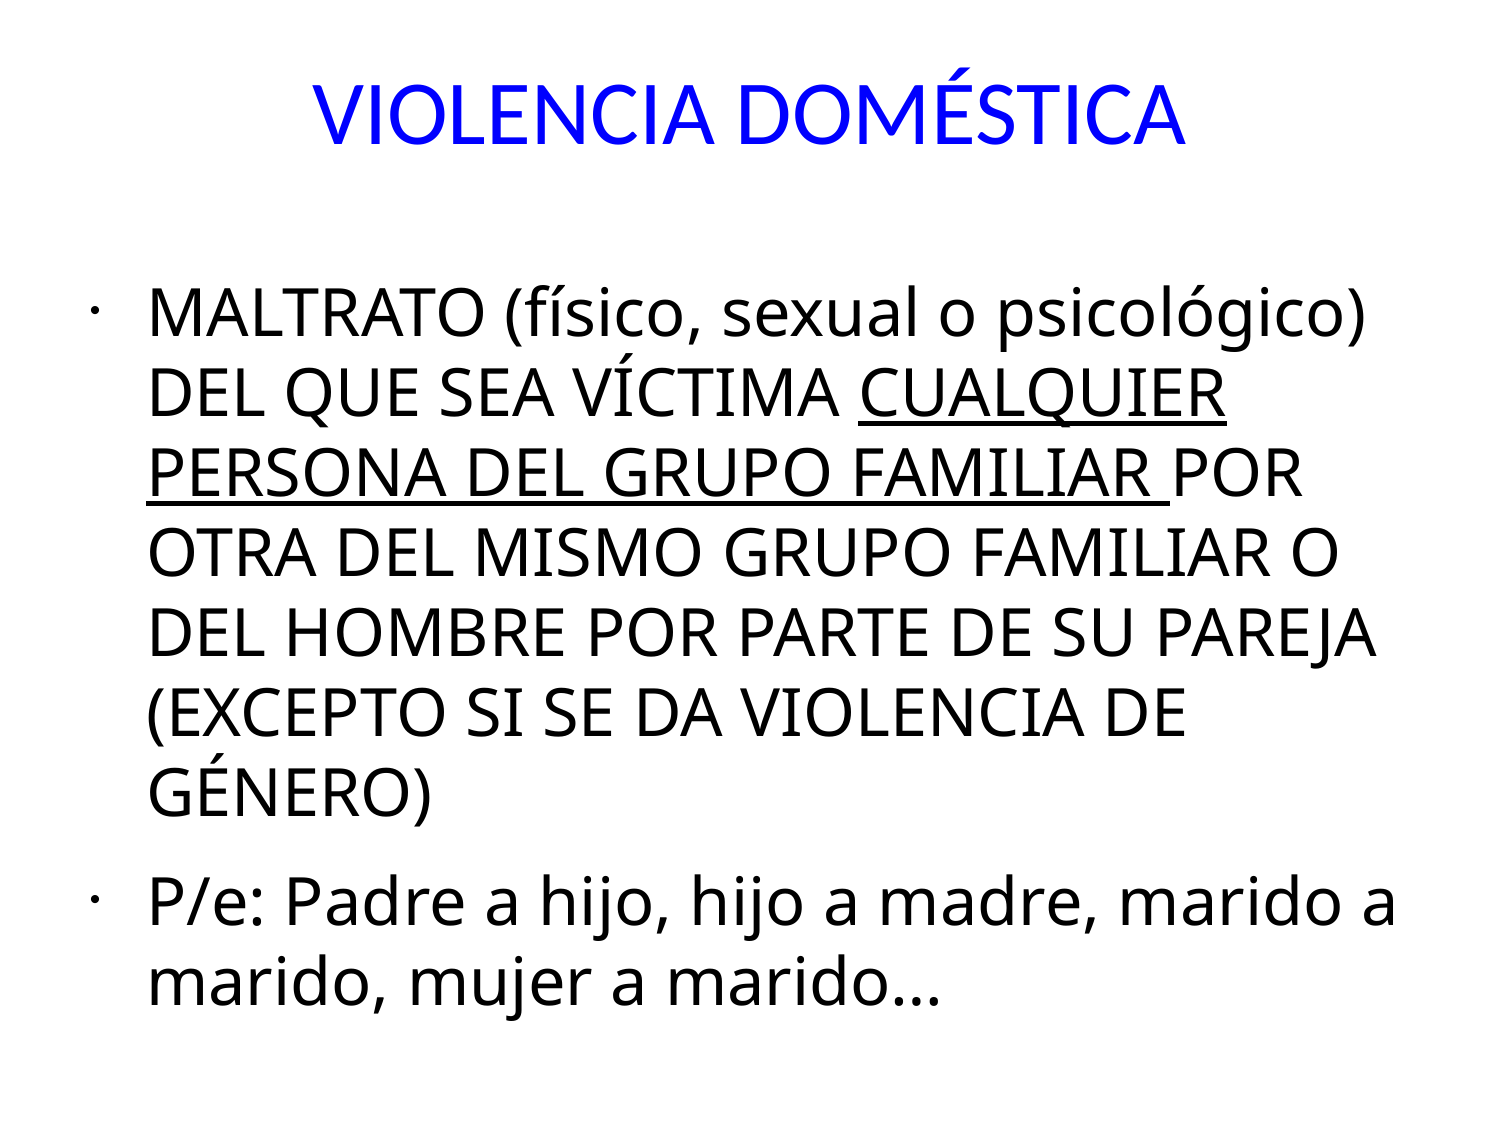

# VIOLENCIA DOMÉSTICA
MALTRATO (físico, sexual o psicológico) DEL QUE SEA VÍCTIMA CUALQUIER PERSONA DEL GRUPO FAMILIAR POR OTRA DEL MISMO GRUPO FAMILIAR O DEL HOMBRE POR PARTE DE SU PAREJA (EXCEPTO SI SE DA VIOLENCIA DE GÉNERO)
P/e: Padre a hijo, hijo a madre, marido a marido, mujer a marido…